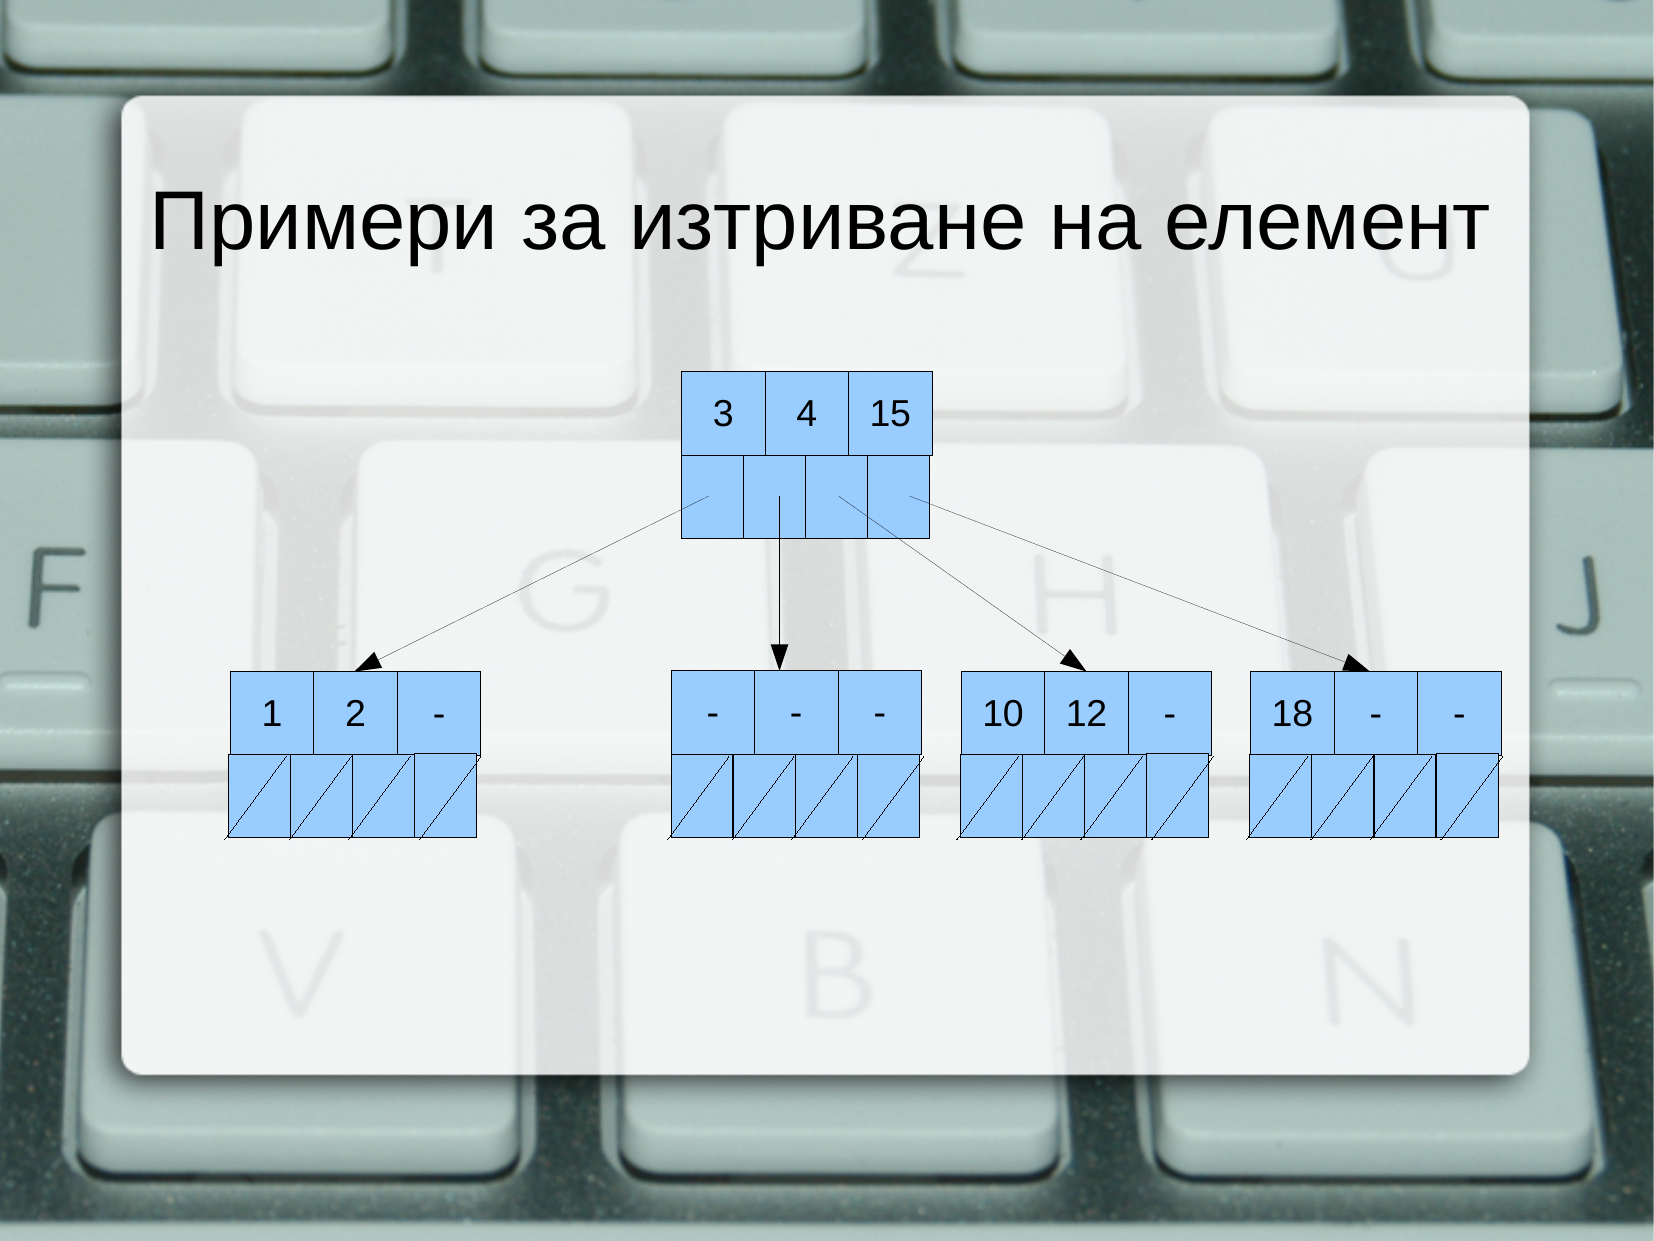

# Примери за изтриване на елемент
3
3
3
8
4
8
-
15
-
-
-
-
1
2
-
3
10
3
8
12
8
-
-
-
3
18
3
8
-
8
-
-
-